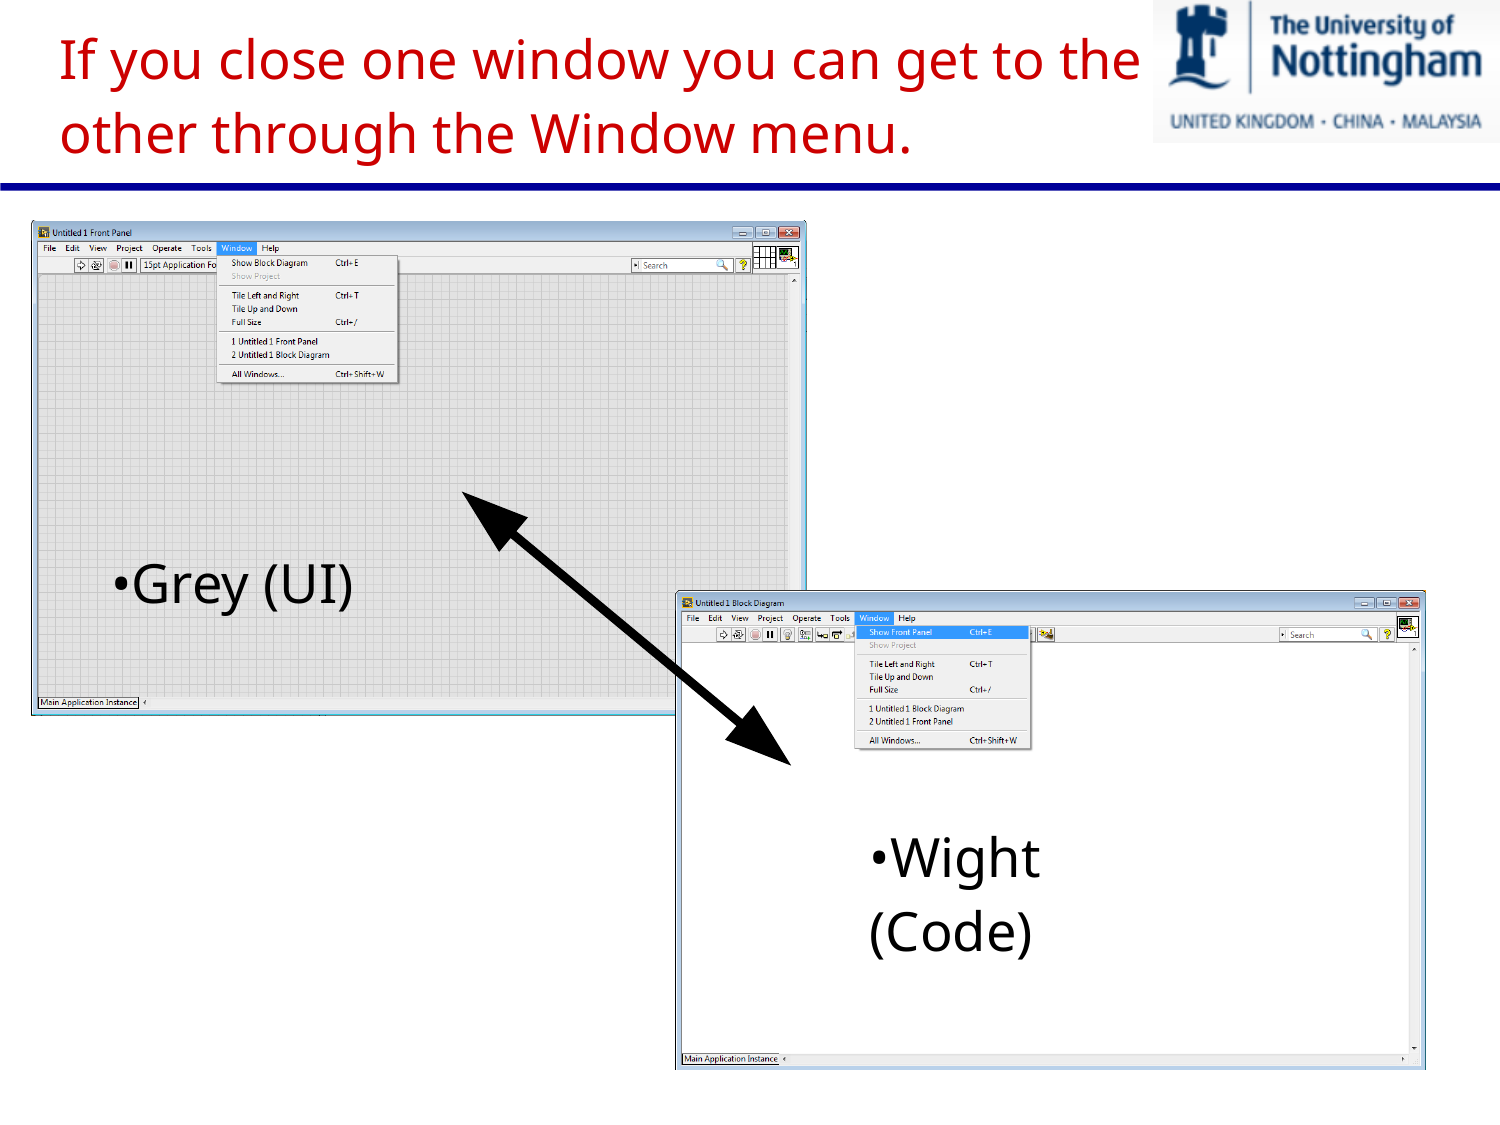

# If you close one window you can get to the other through the Window menu.
Grey (UI)
Wight (Code)